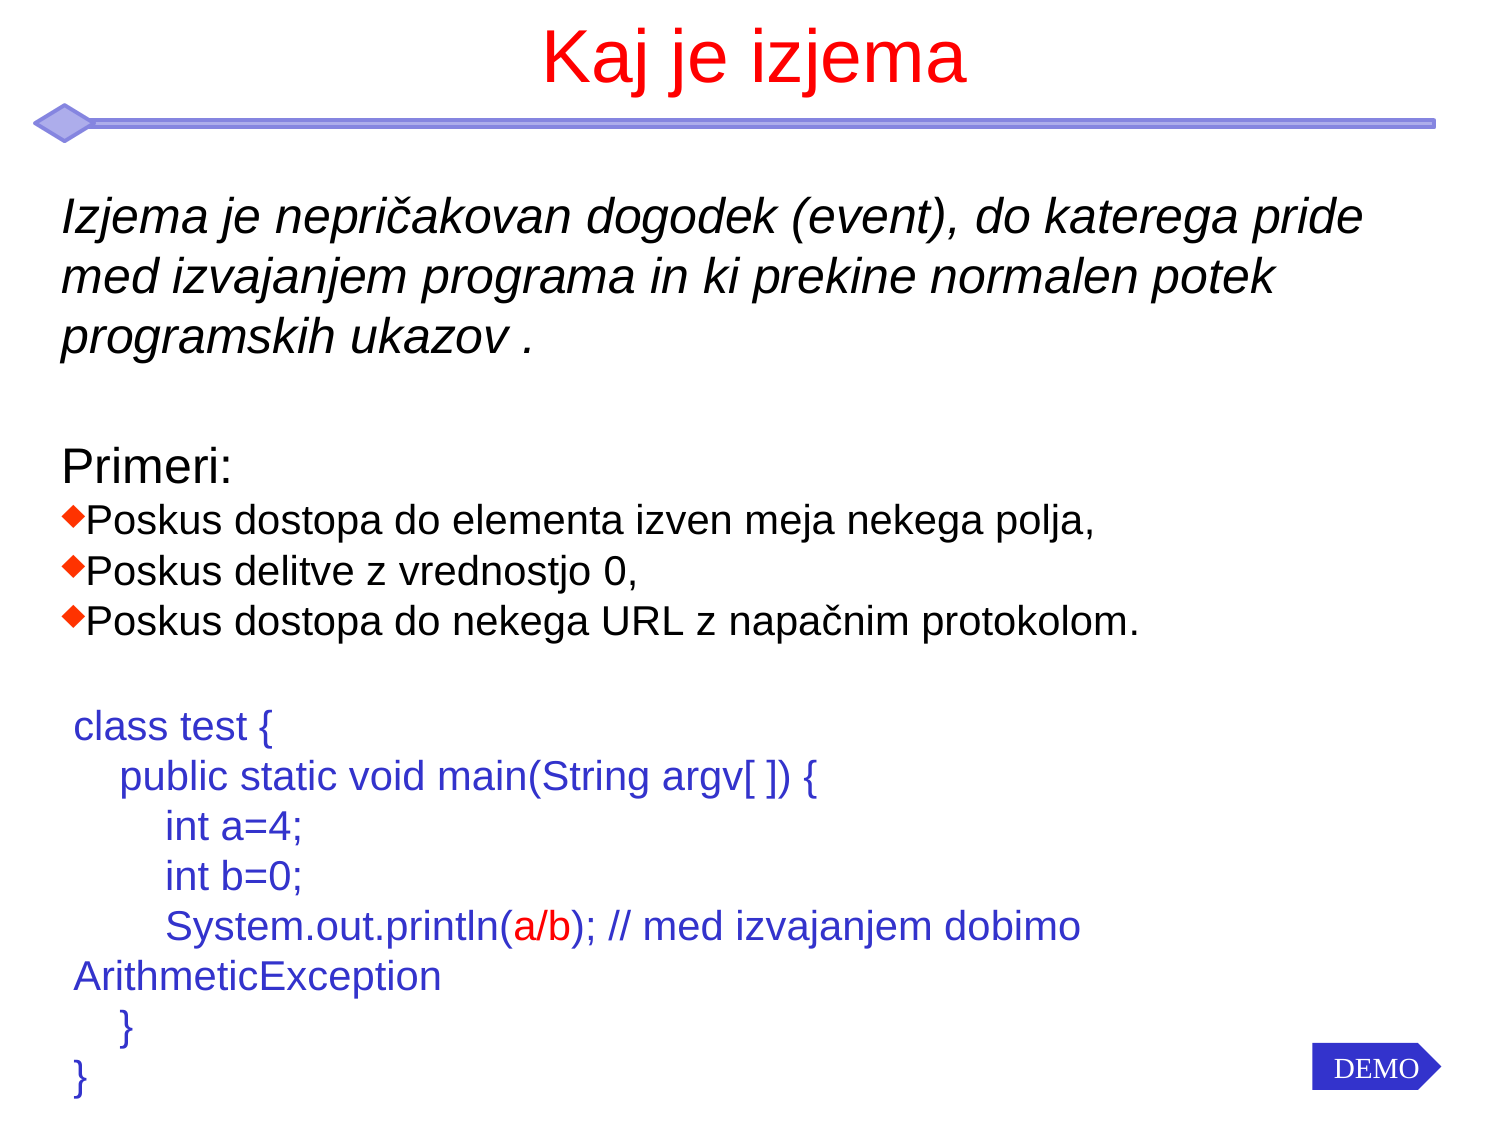

# Kaj je izjema
Izjema je nepričakovan dogodek (event), do katerega pride med izvajanjem programa in ki prekine normalen potek programskih ukazov .
Primeri:
Poskus dostopa do elementa izven meja nekega polja,
Poskus delitve z vrednostjo 0,
Poskus dostopa do nekega URL z napačnim protokolom.
class test {
 public static void main(String argv[ ]) {
 int a=4;
 int b=0;
 System.out.println(a/b); // med izvajanjem dobimo ArithmeticException
 }
}
DEMO